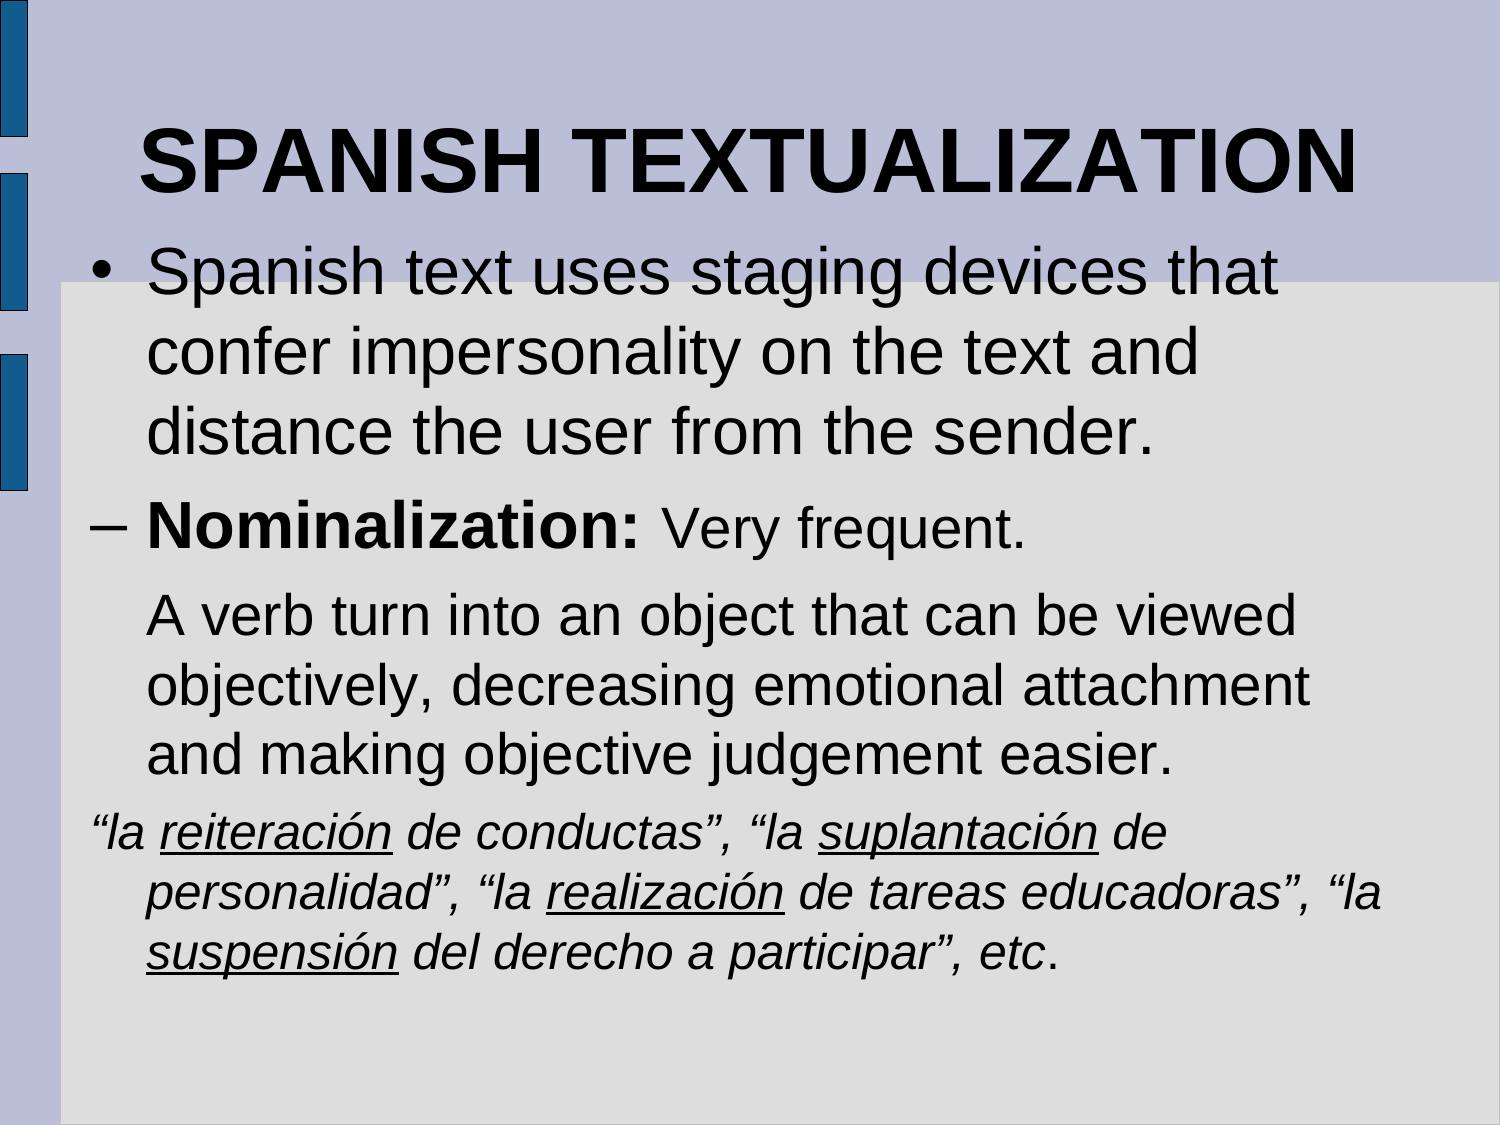

# SPANISH TEXTUALIZATION
Spanish text uses staging devices that confer impersonality on the text and distance the user from the sender.
Nominalization: Very frequent.
	A verb turn into an object that can be viewed objectively, decreasing emotional attachment and making objective judgement easier.
“la reiteración de conductas”, “la suplantación de personalidad”, “la realización de tareas educadoras”, “la suspensión del derecho a participar”, etc.